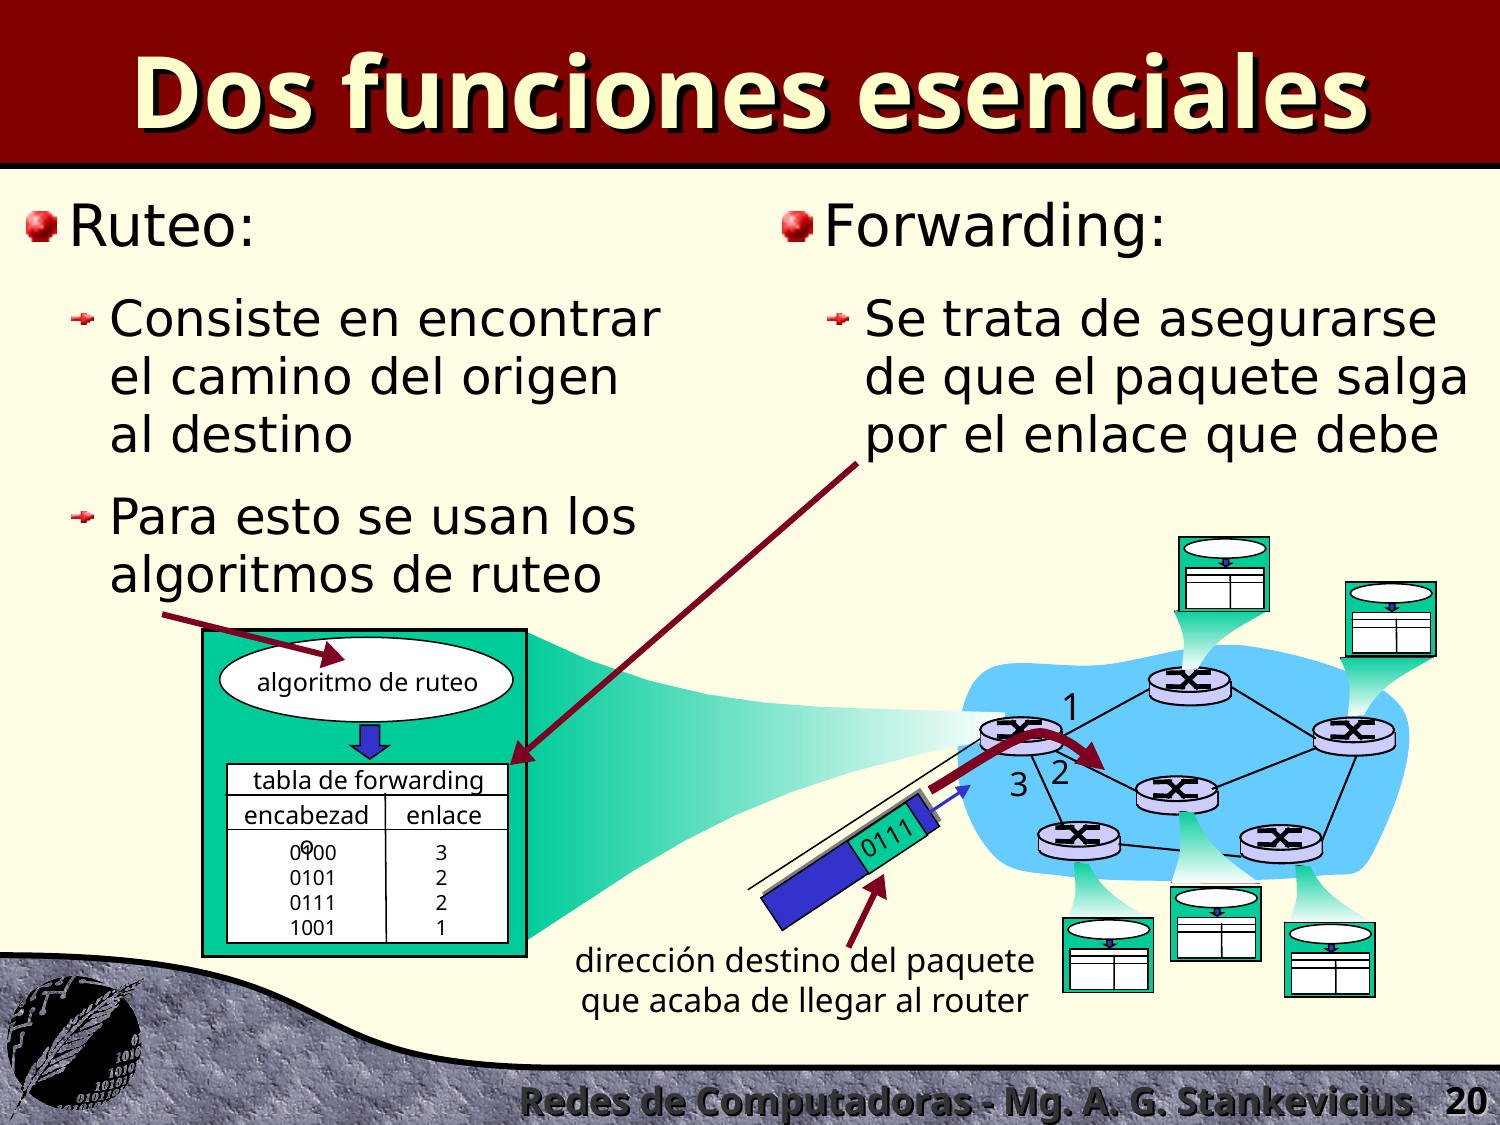

# Dos funciones esenciales
Ruteo:
Consiste en encontrar
el camino del origen
al destino
Para esto se usan los algoritmos de ruteo
Forwarding:
Se trata de asegurarse de que el paquete salga por el enlace que debe
algoritmo de ruteo
1
2
3
tabla de forwarding
encabezado
enlace
0111
0100
0101
0111
1001
3
2
2
1
dirección destino del paquete
que acaba de llegar al router
20